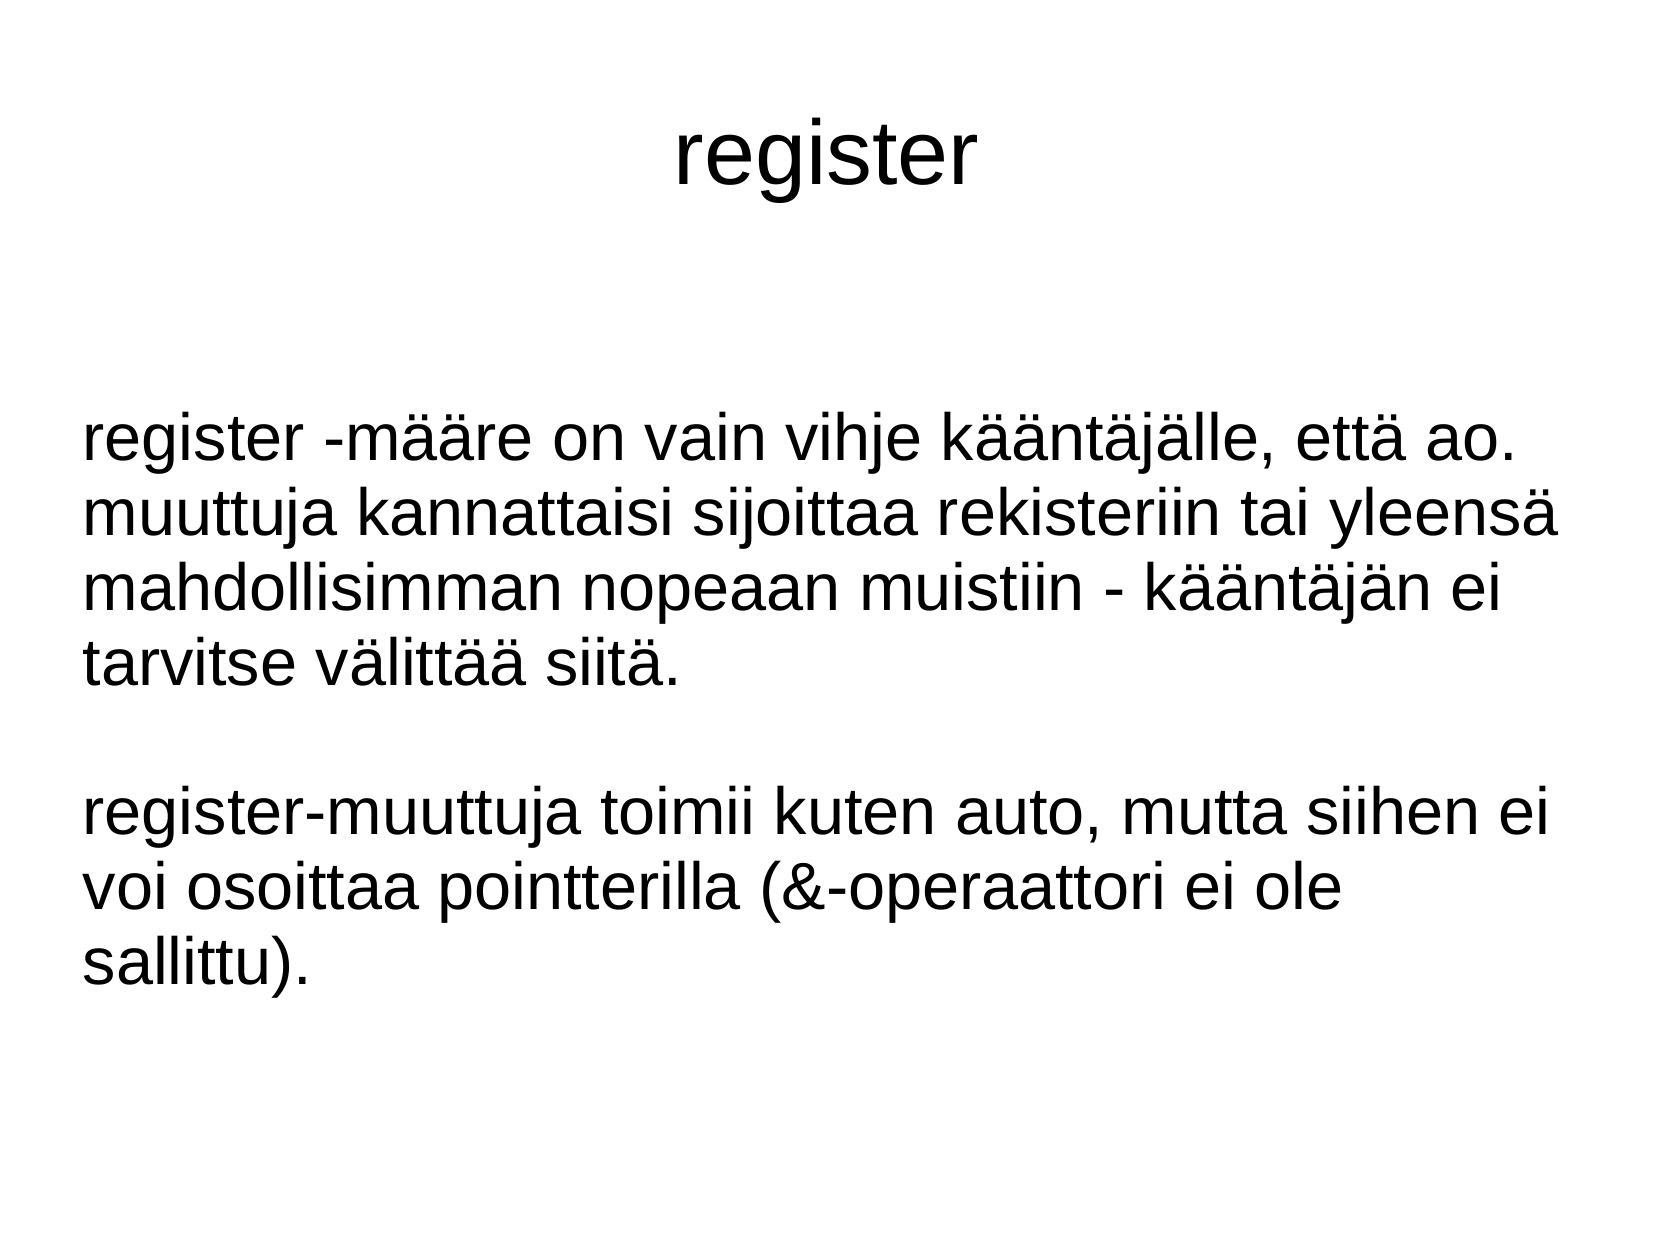

register
# register -määre on vain vihje kääntäjälle, että ao. muuttuja kannattaisi sijoittaa rekisteriin tai yleensä mahdollisimman nopeaan muistiin - kääntäjän ei tarvitse välittää siitä.
register-muuttuja toimii kuten auto, mutta siihen ei voi osoittaa pointterilla (&-operaattori ei ole sallittu).